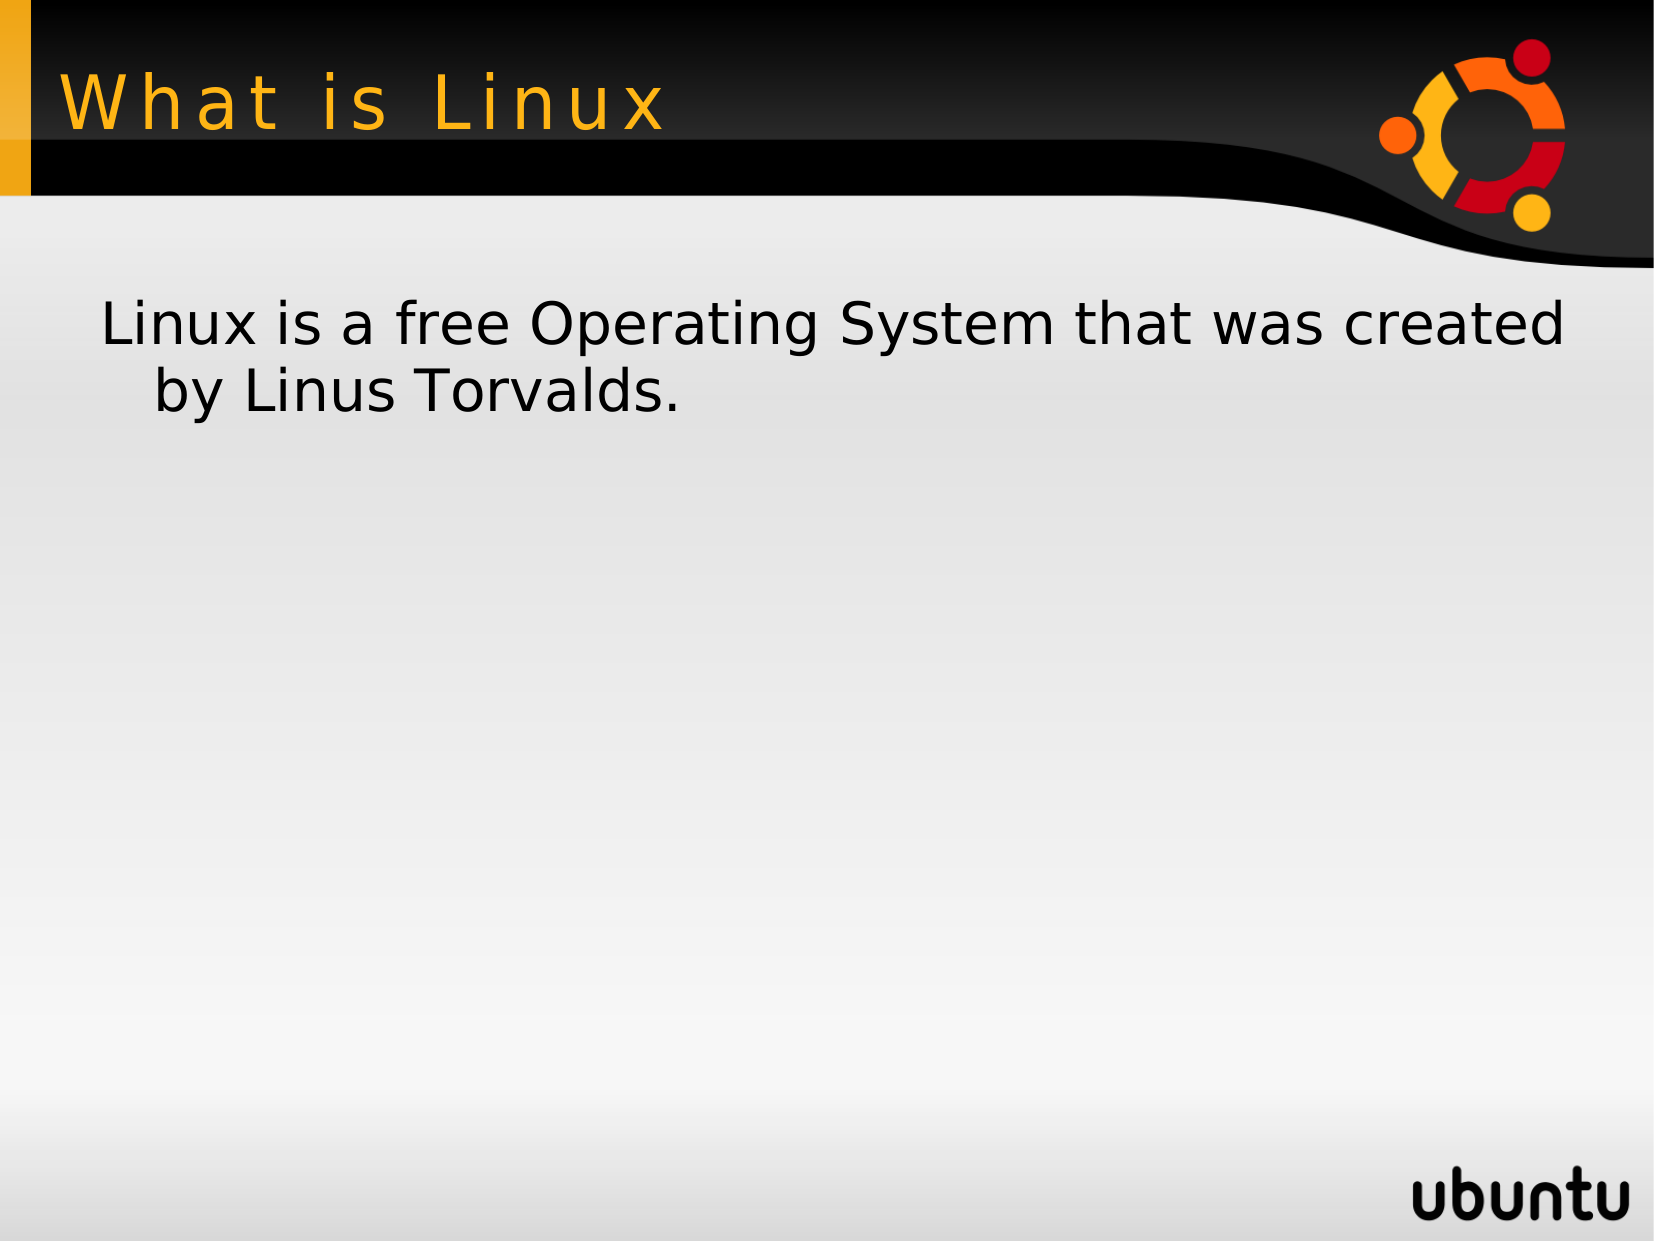

# What is Linux
Linux is a free Operating System that was created by Linus Torvalds.